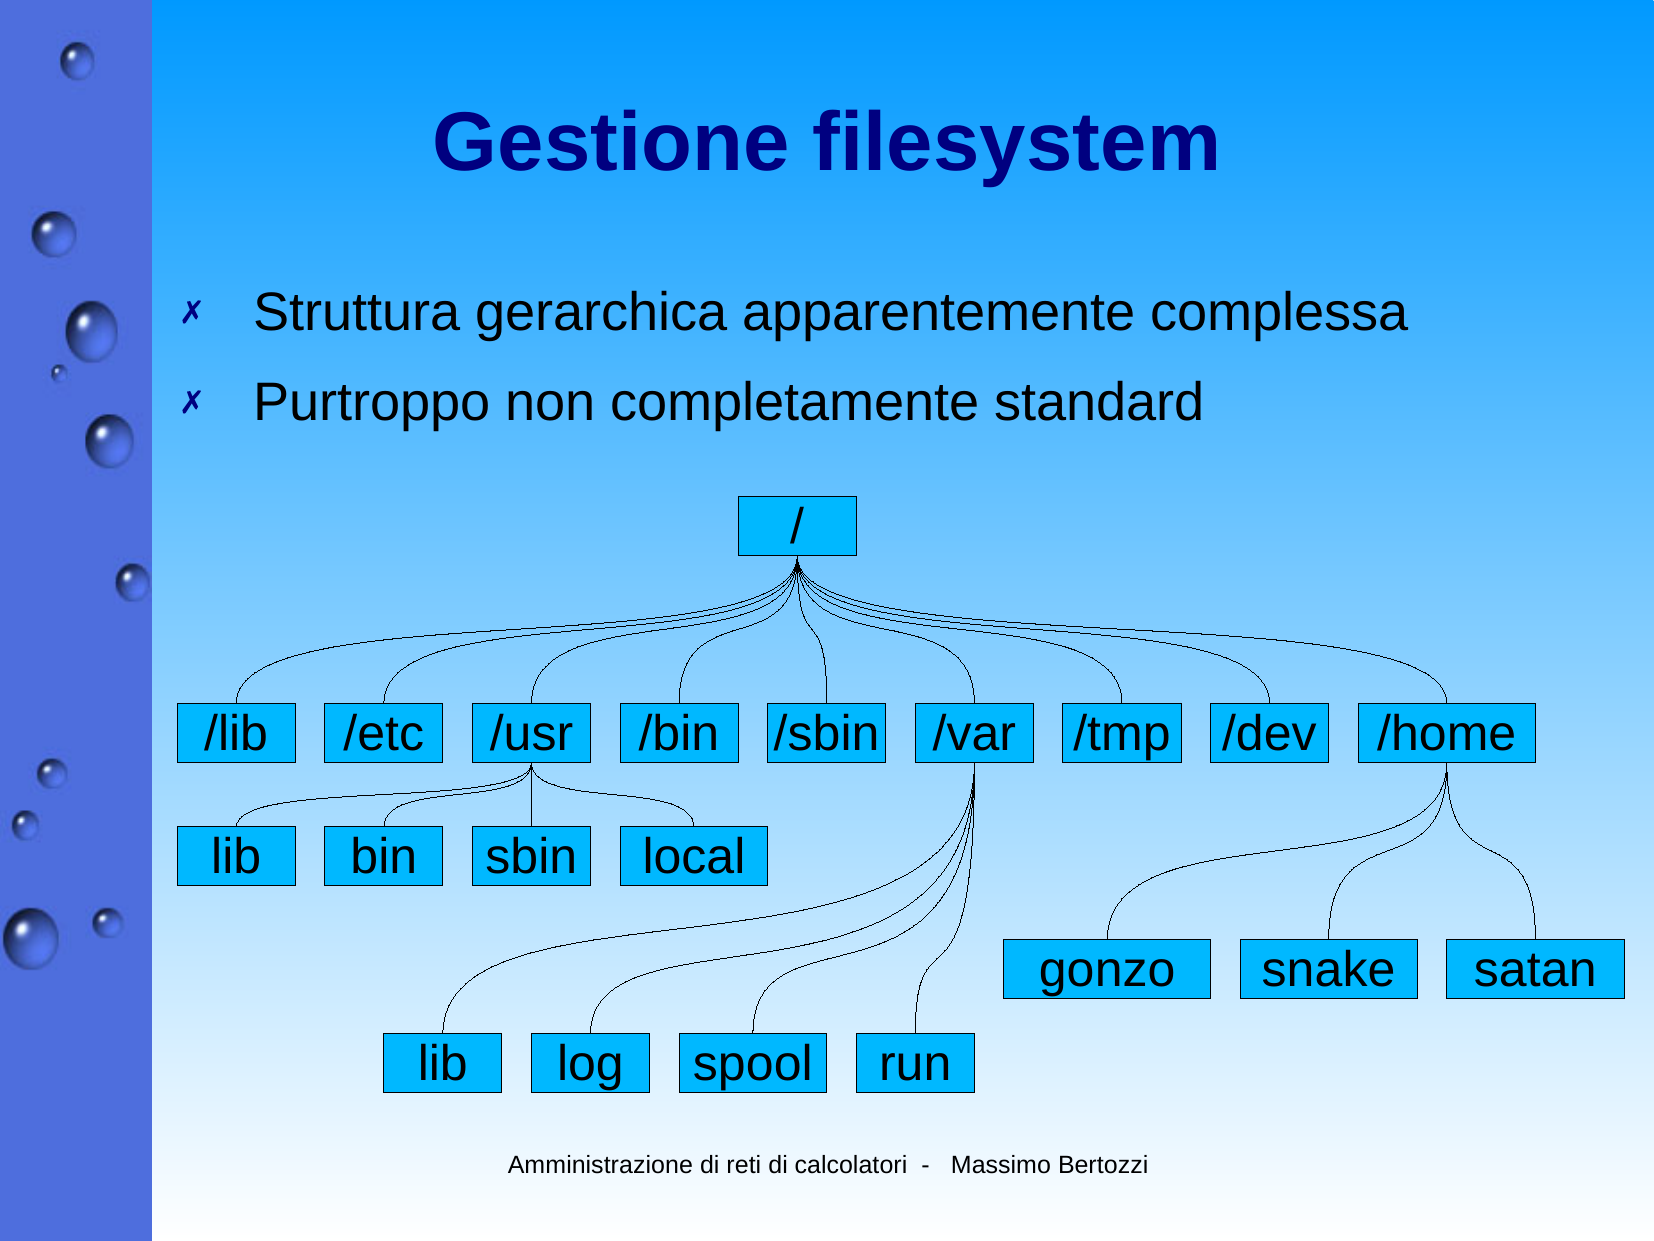

# Gestione filesystem
Struttura gerarchica apparentemente complessa
Purtroppo non completamente standard
/
/lib
/etc
/usr
/bin
/sbin
/var
/tmp
/dev
/home
lib
bin
sbin
local
gonzo
snake
satan
lib
log
spool
run